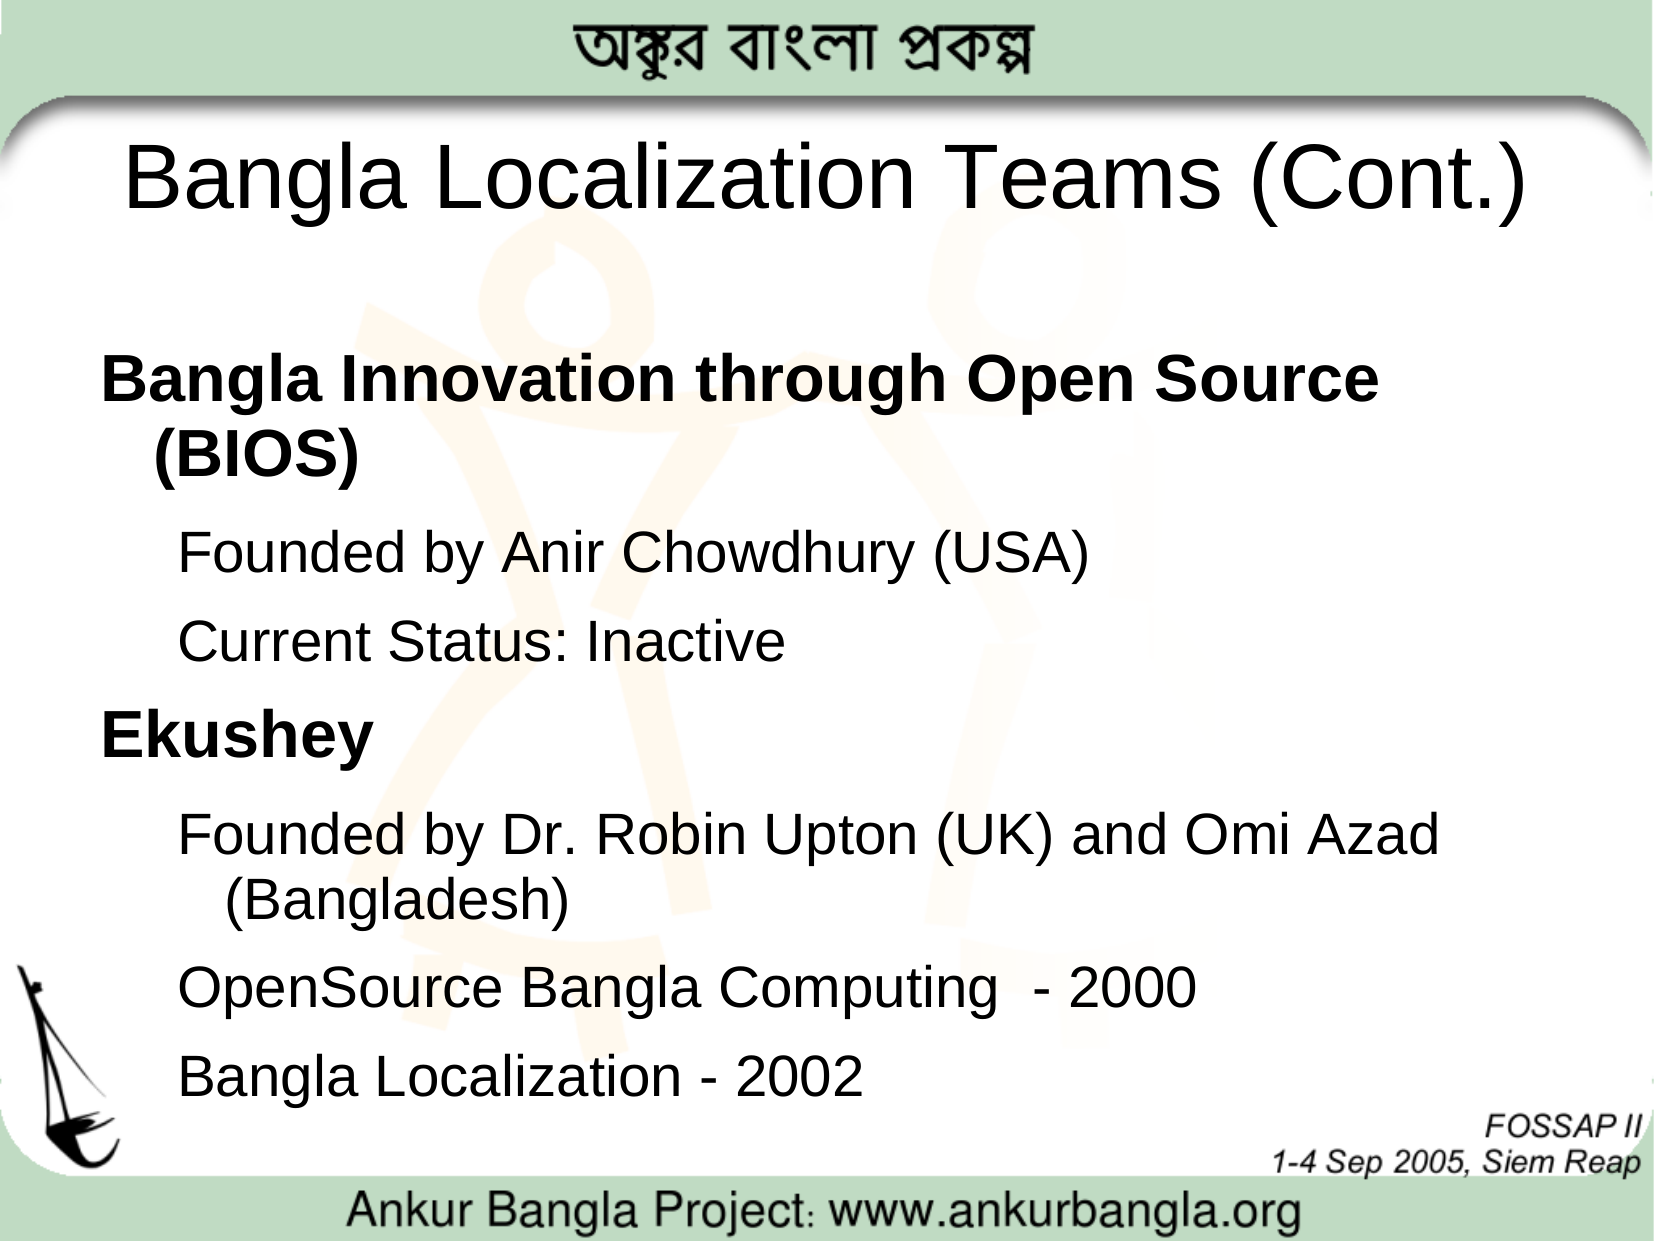

# Bangla Localization Teams (Cont.)
Bangla Innovation through Open Source (BIOS)
Founded by Anir Chowdhury (USA)
Current Status: Inactive
Ekushey
Founded by Dr. Robin Upton (UK) and Omi Azad (Bangladesh)
OpenSource Bangla Computing - 2000
Bangla Localization - 2002